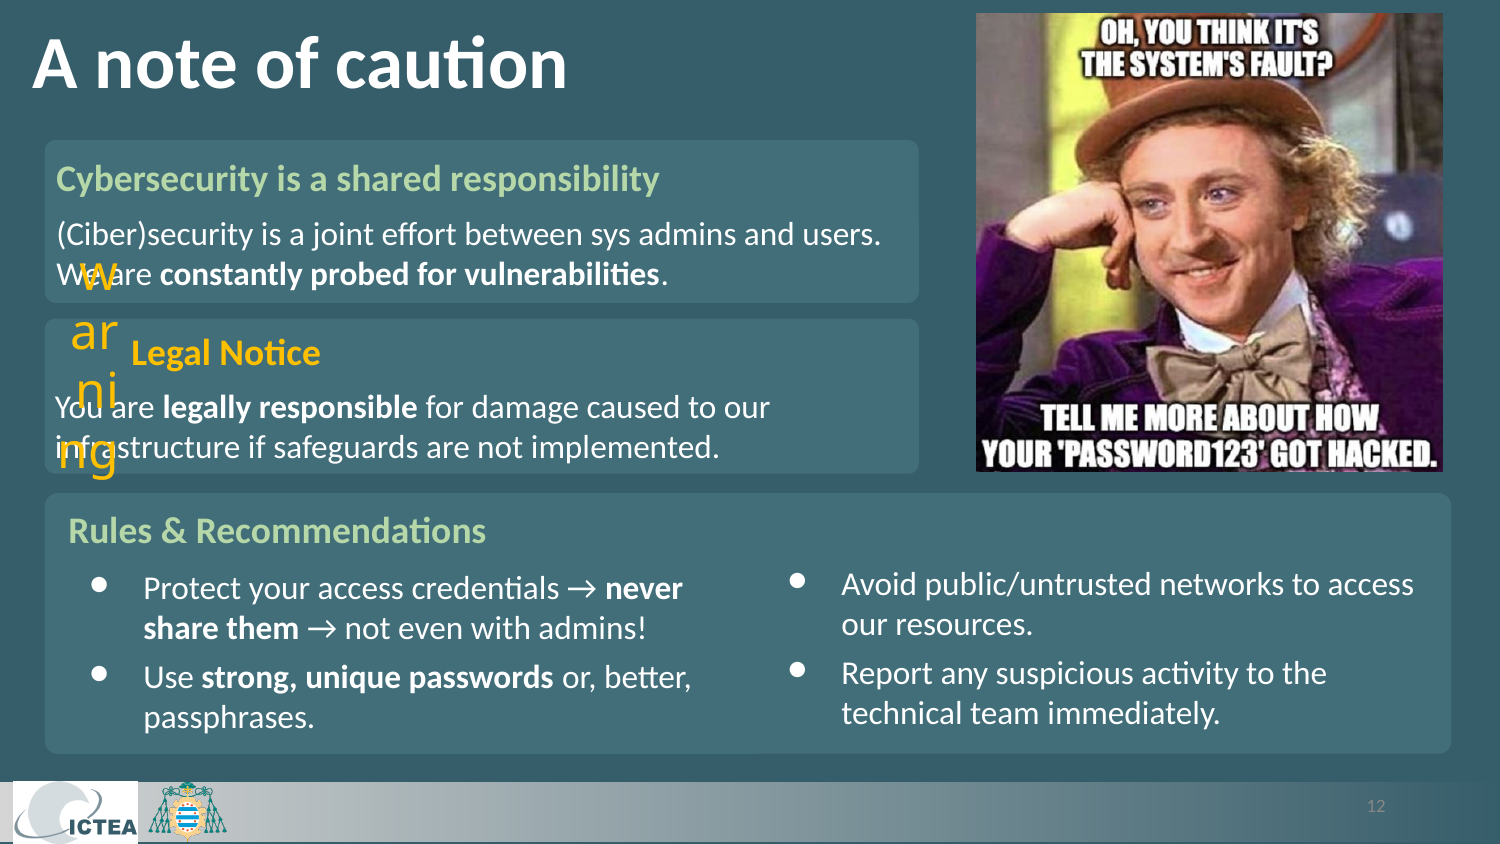

# A note of caution
Cybersecurity is a shared responsibility
(Ciber)security is a joint effort between sys admins and users.
We are constantly probed for vulnerabilities.
 Legal Notice
You are legally responsible for damage caused to our infrastructure if safeguards are not implemented.
warning
Rules & Recommendations
Protect your access credentials → never share them → not even with admins!
Use strong, unique passwords or, better, passphrases.
Avoid public/untrusted networks to access our resources.
Report any suspicious activity to the technical team immediately.